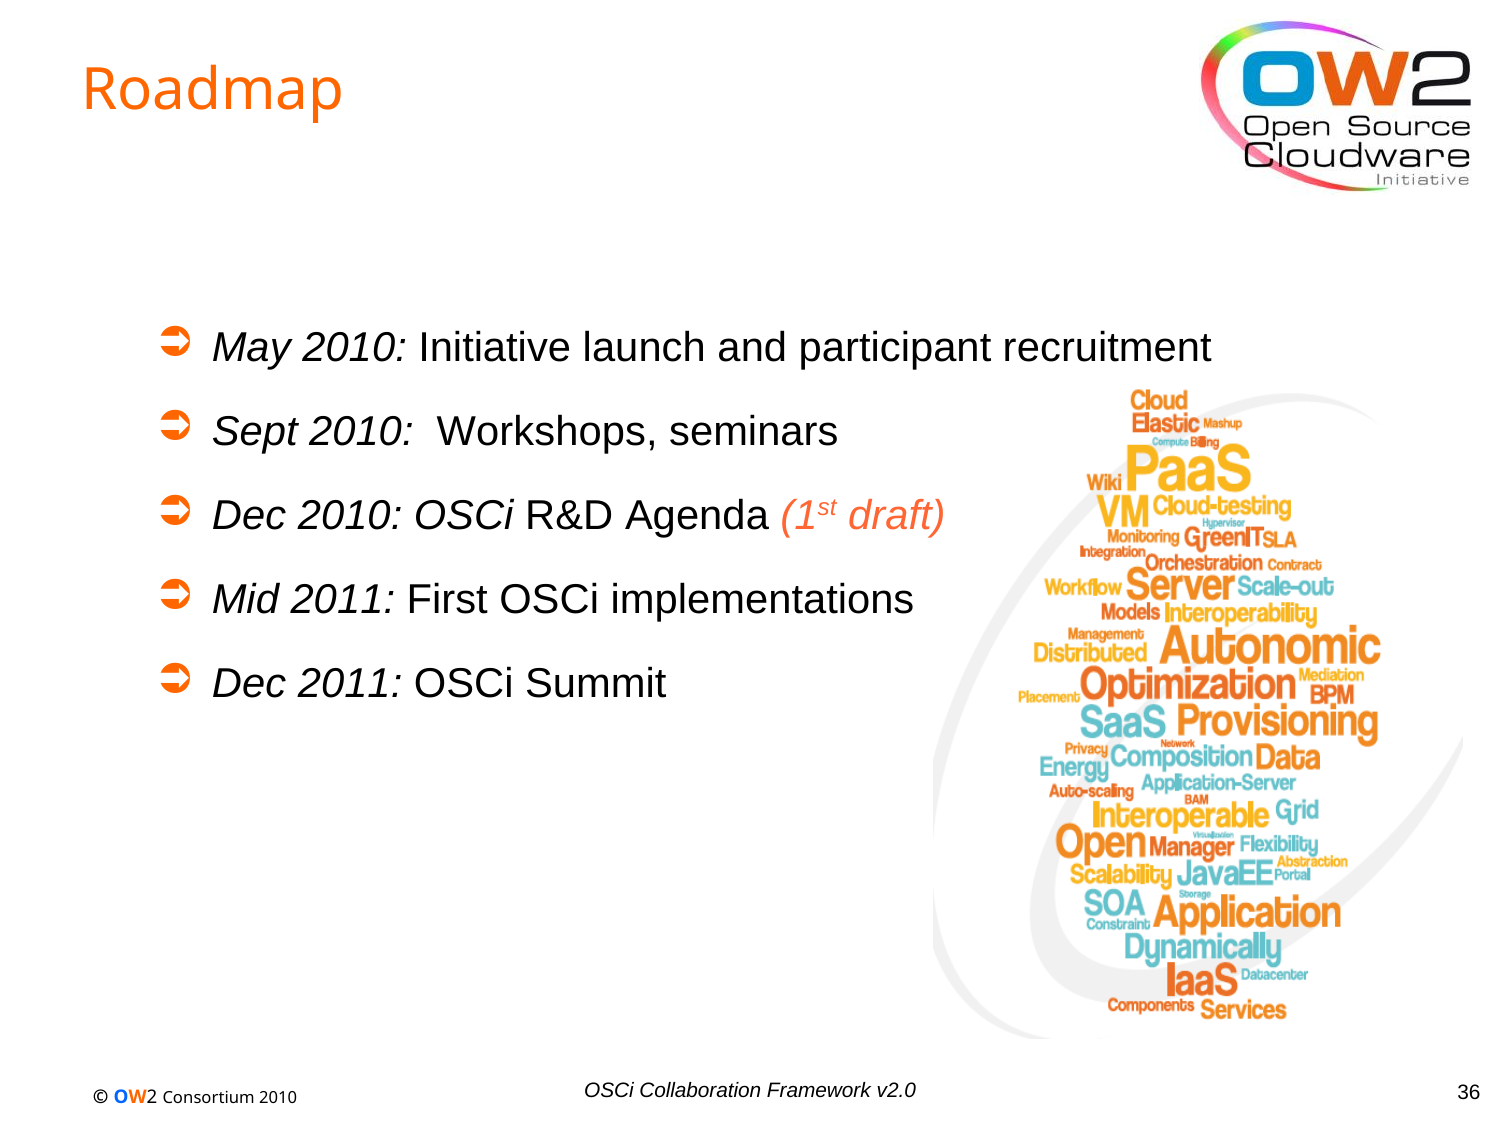

# Roadmap
May 2010: Initiative launch and participant recruitment
Sept 2010: Workshops, seminars
Dec 2010: OSCi R&D Agenda (1st draft)
Mid 2011: First OSCi implementations
Dec 2011: OSCi Summit